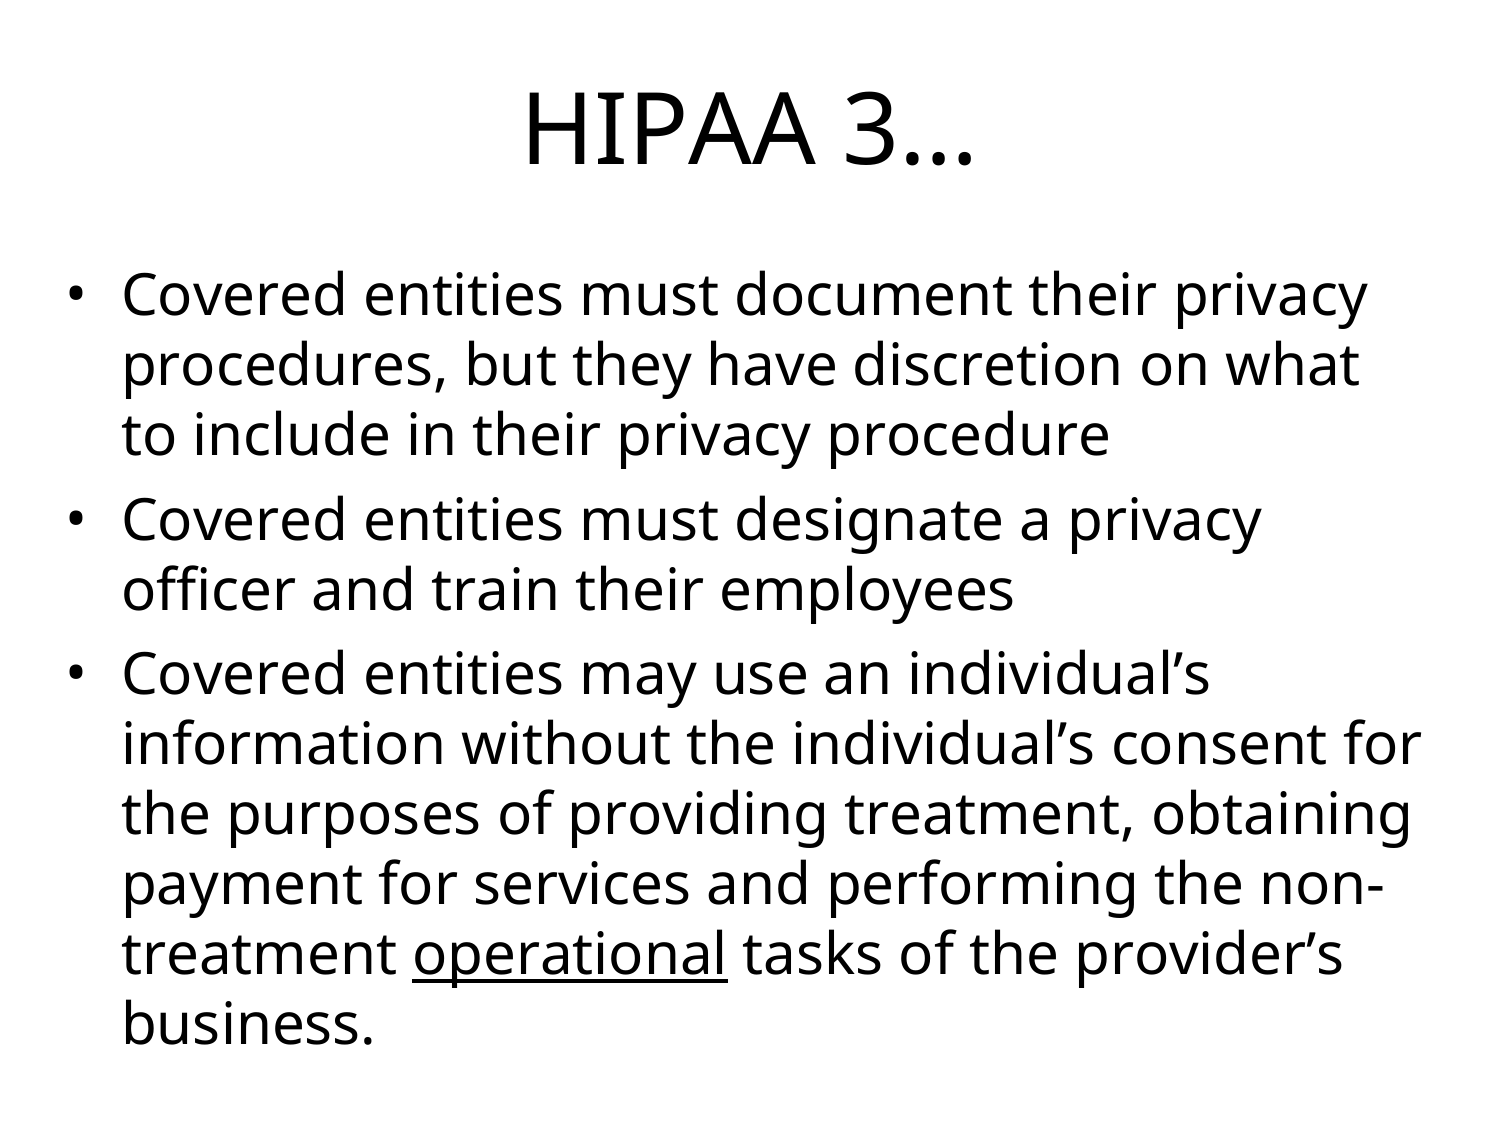

# HIPAA 3…
Covered entities must document their privacy procedures, but they have discretion on what to include in their privacy procedure
Covered entities must designate a privacy officer and train their employees
Covered entities may use an individual’s information without the individual’s consent for the purposes of providing treatment, obtaining payment for services and performing the non-treatment operational tasks of the provider’s business.